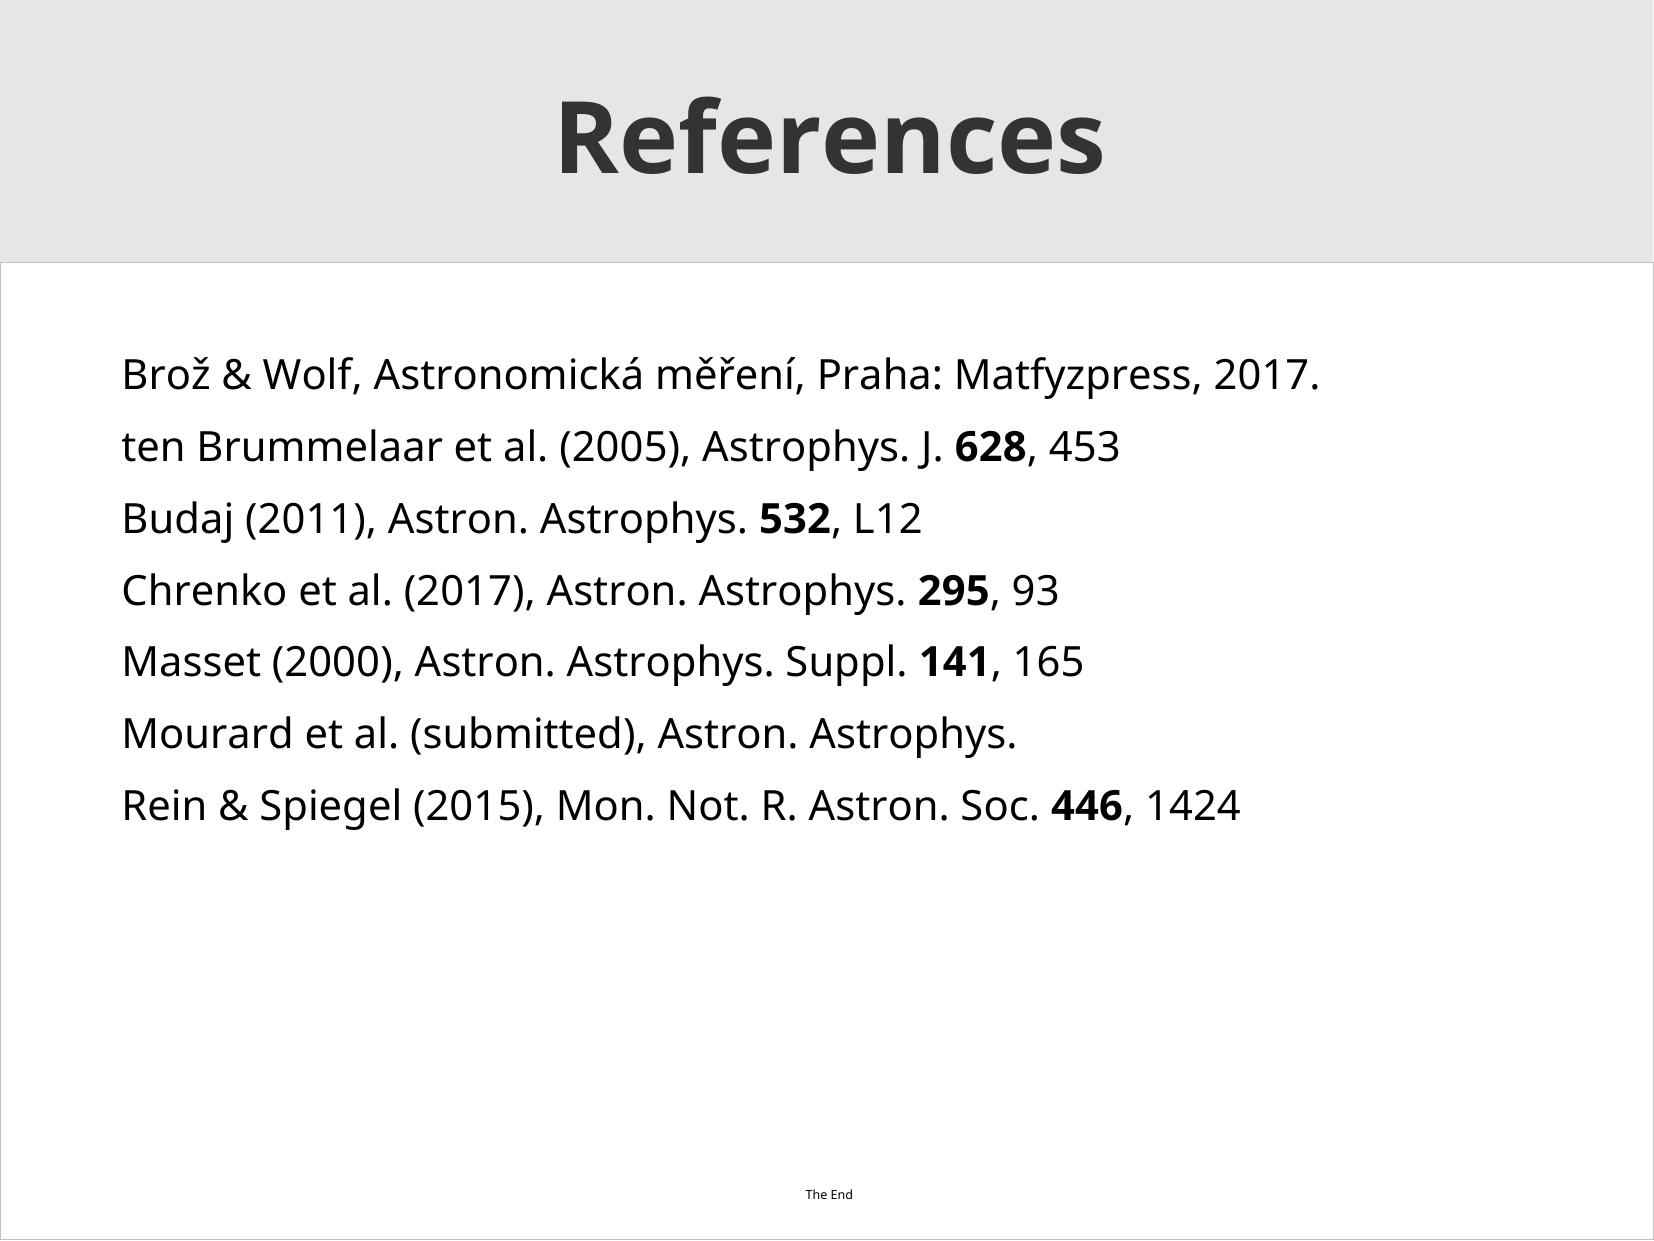

# References
Brož & Wolf, Astronomická měření, Praha: Matfyzpress, 2017.
ten Brummelaar et al. (2005), Astrophys. J. 628, 453
Budaj (2011), Astron. Astrophys. 532, L12
Chrenko et al. (2017), Astron. Astrophys. 295, 93
Masset (2000), Astron. Astrophys. Suppl. 141, 165
Mourard et al. (submitted), Astron. Astrophys.
Rein & Spiegel (2015), Mon. Not. R. Astron. Soc. 446, 1424
The End